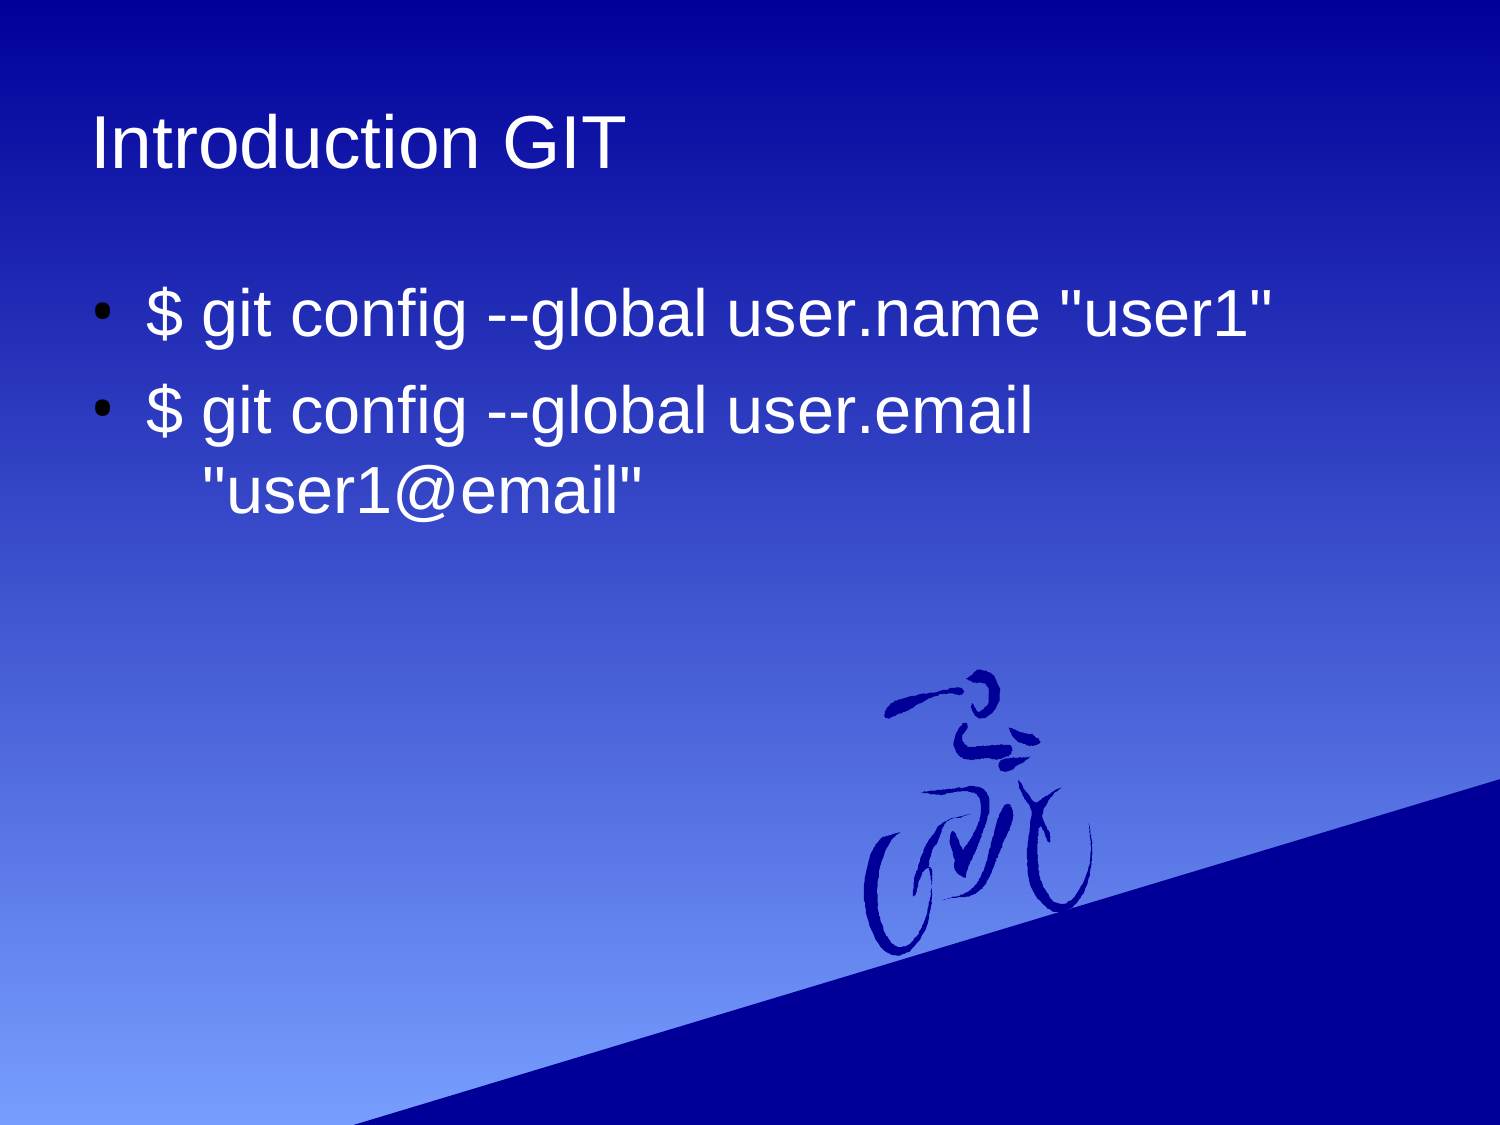

# Introduction GIT
$ git config --global user.name "user1"
$ git config --global user.email "user1@email"